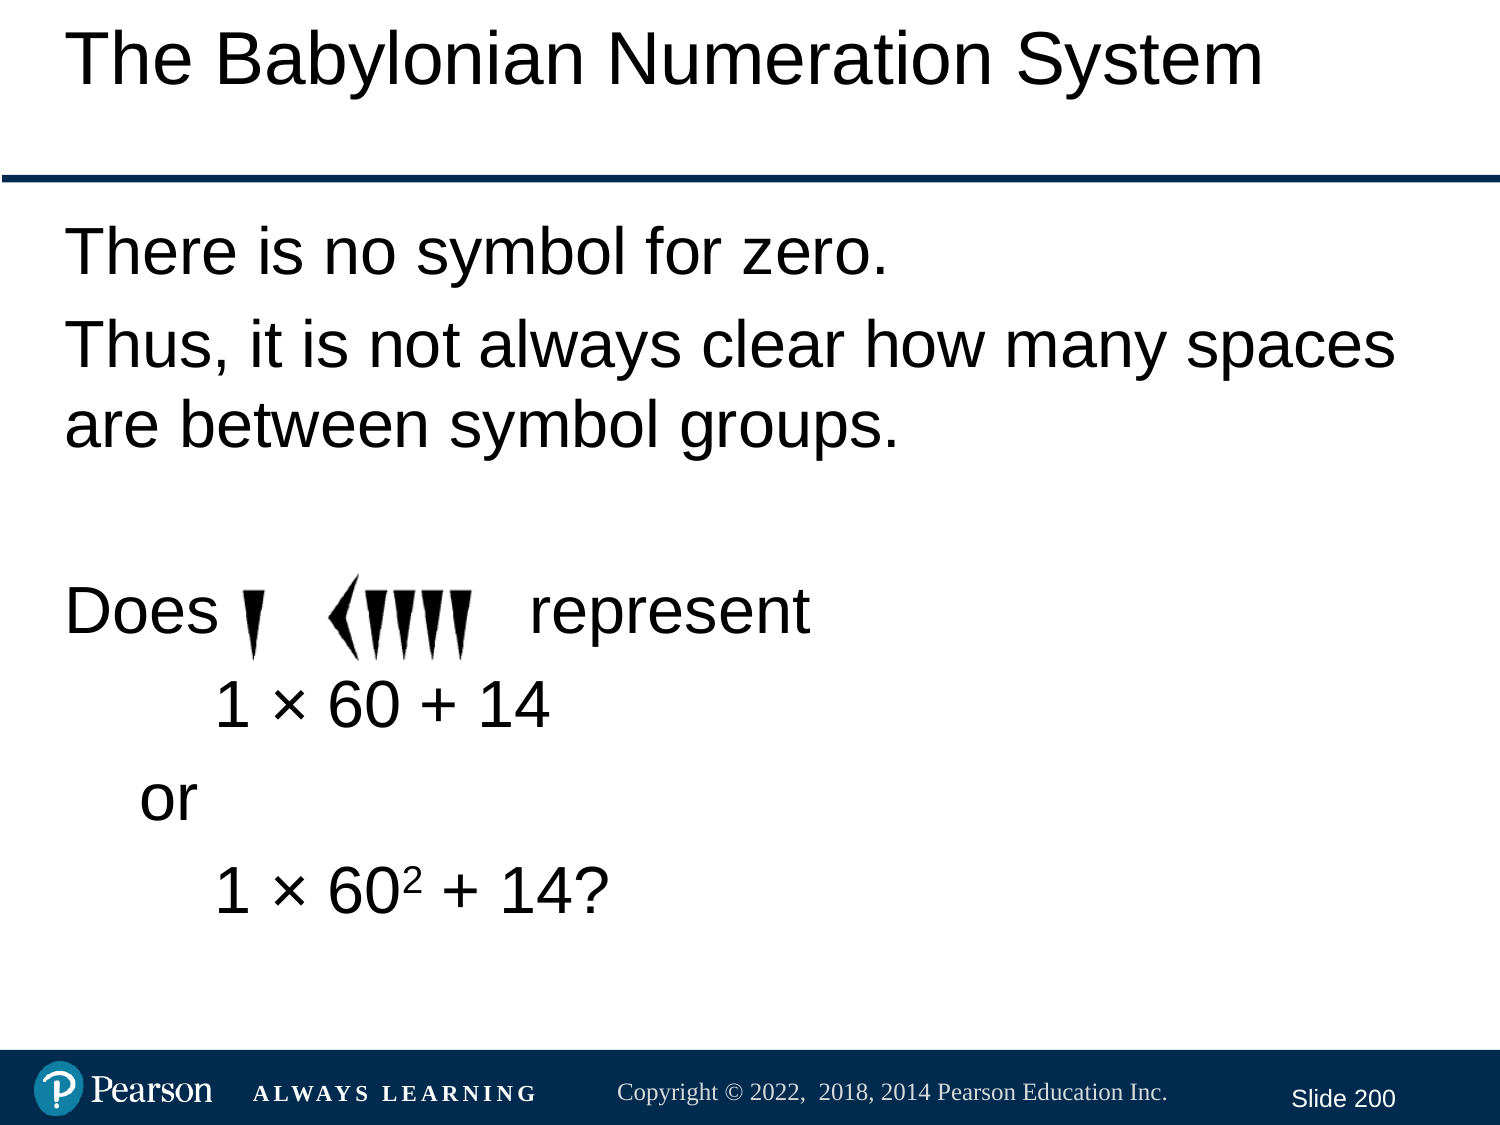

# The Babylonian Numeration System
There is no symbol for zero.
Thus, it is not always clear how many spaces are between symbol groups.
Does	 represent
		1 × 60 + 14
	or
		1 × 602 + 14?